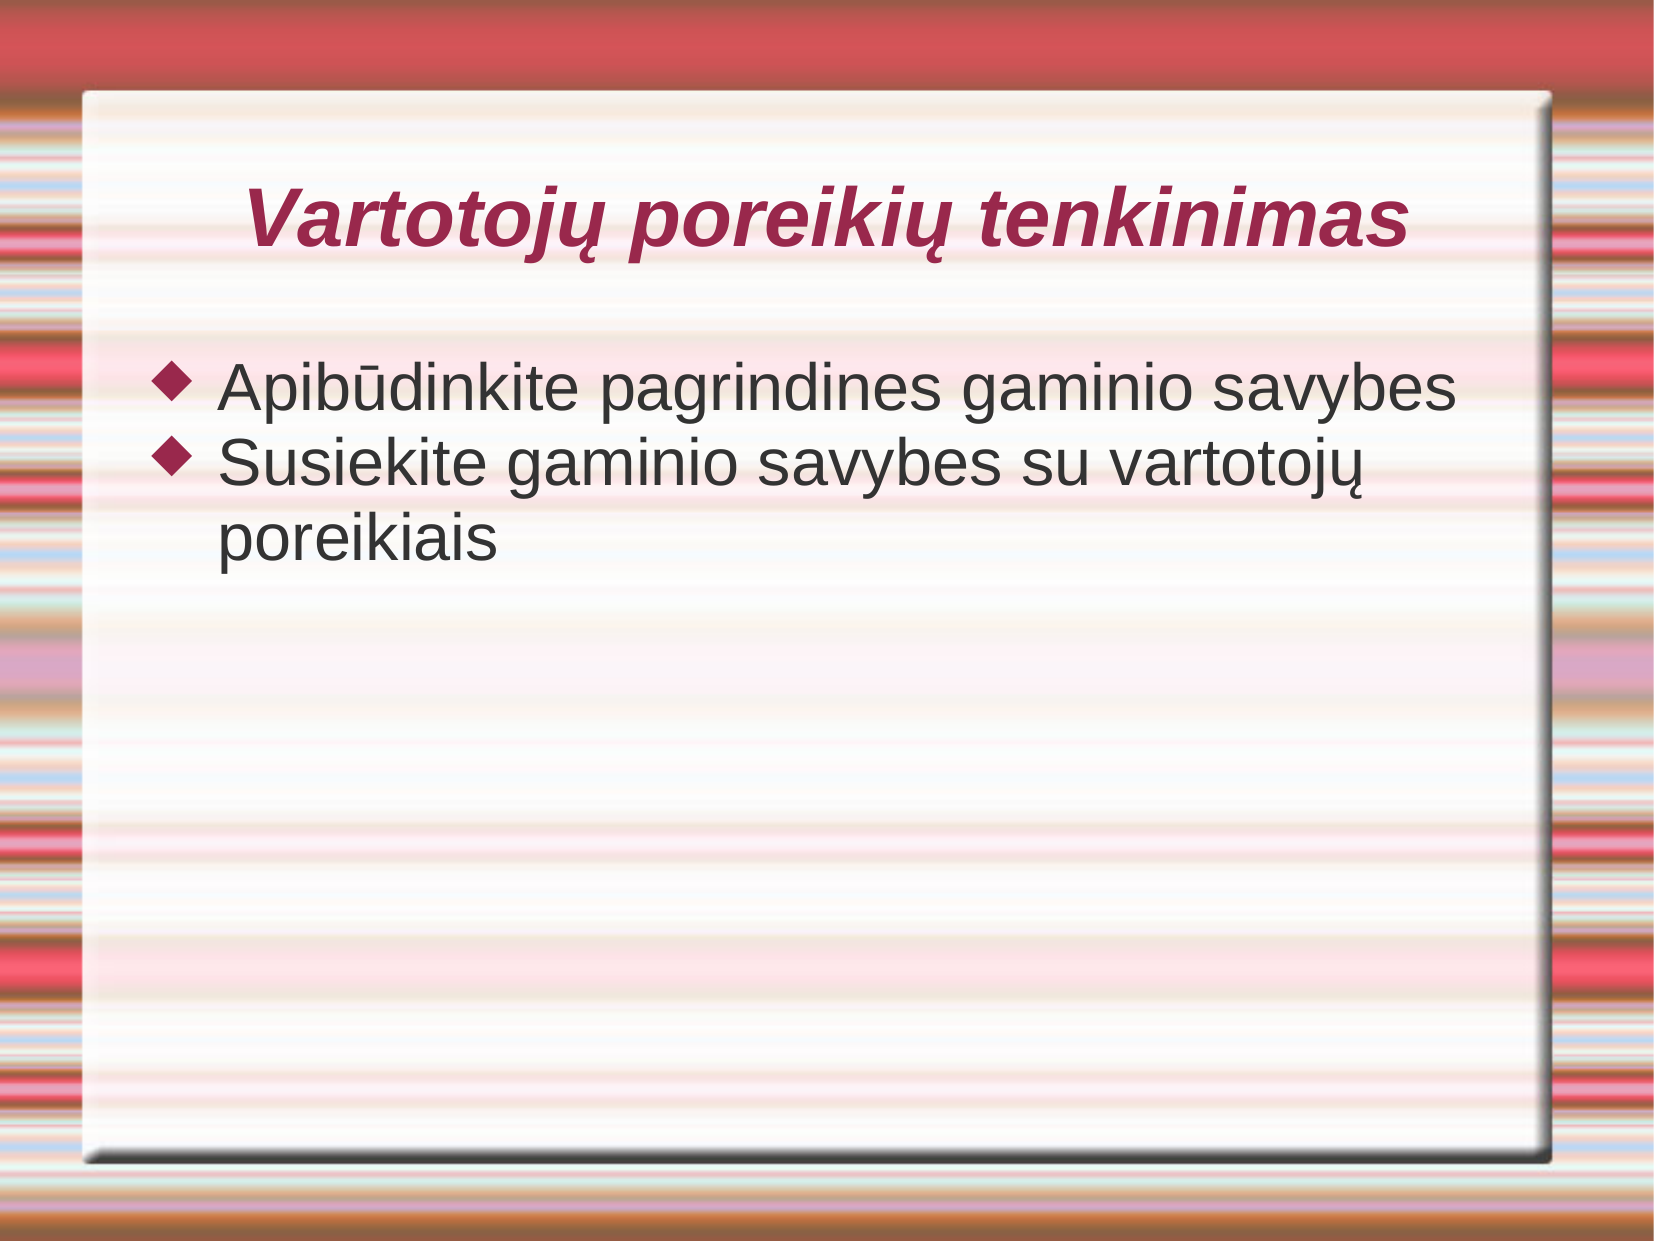

# Vartotojų poreikių tenkinimas
Apibūdinkite pagrindines gaminio savybes
Susiekite gaminio savybes su vartotojų poreikiais